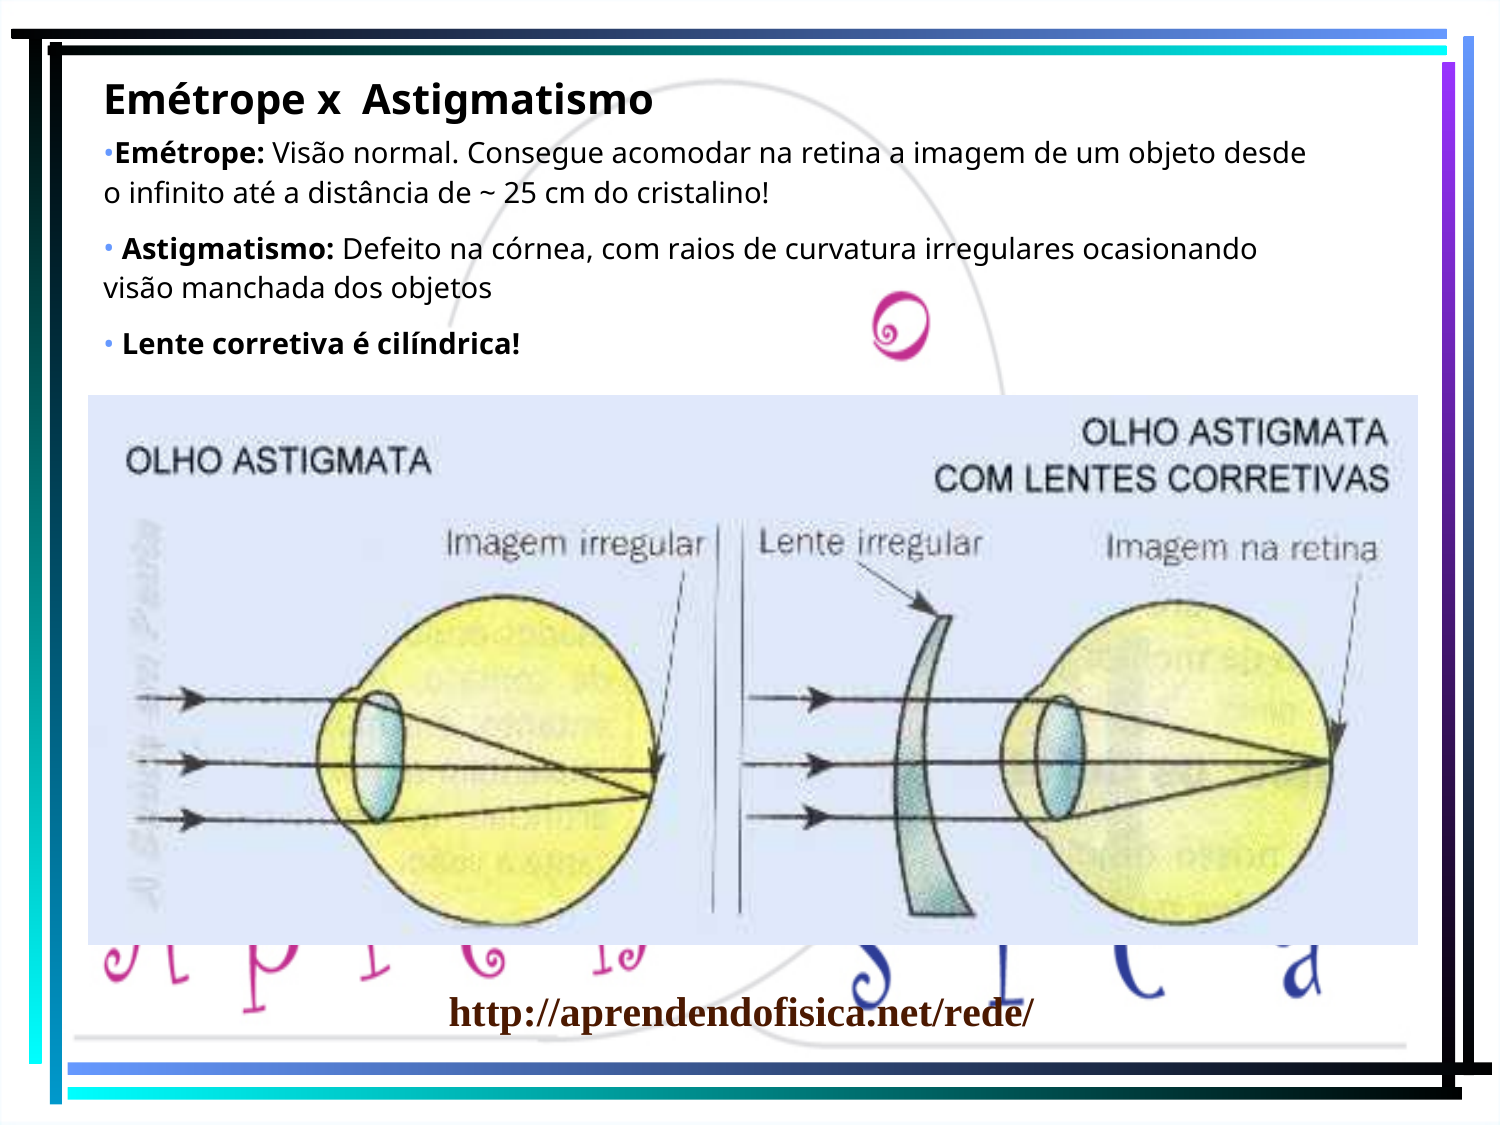

# Emétrope x Astigmatismo
Emétrope: Visão normal. Consegue acomodar na retina a imagem de um objeto desde o infinito até a distância de ~ 25 cm do cristalino!
 Astigmatismo: Defeito na córnea, com raios de curvatura irregulares ocasionando visão manchada dos objetos
 Lente corretiva é cilíndrica!
 http://aprendendofisica.net/rede/